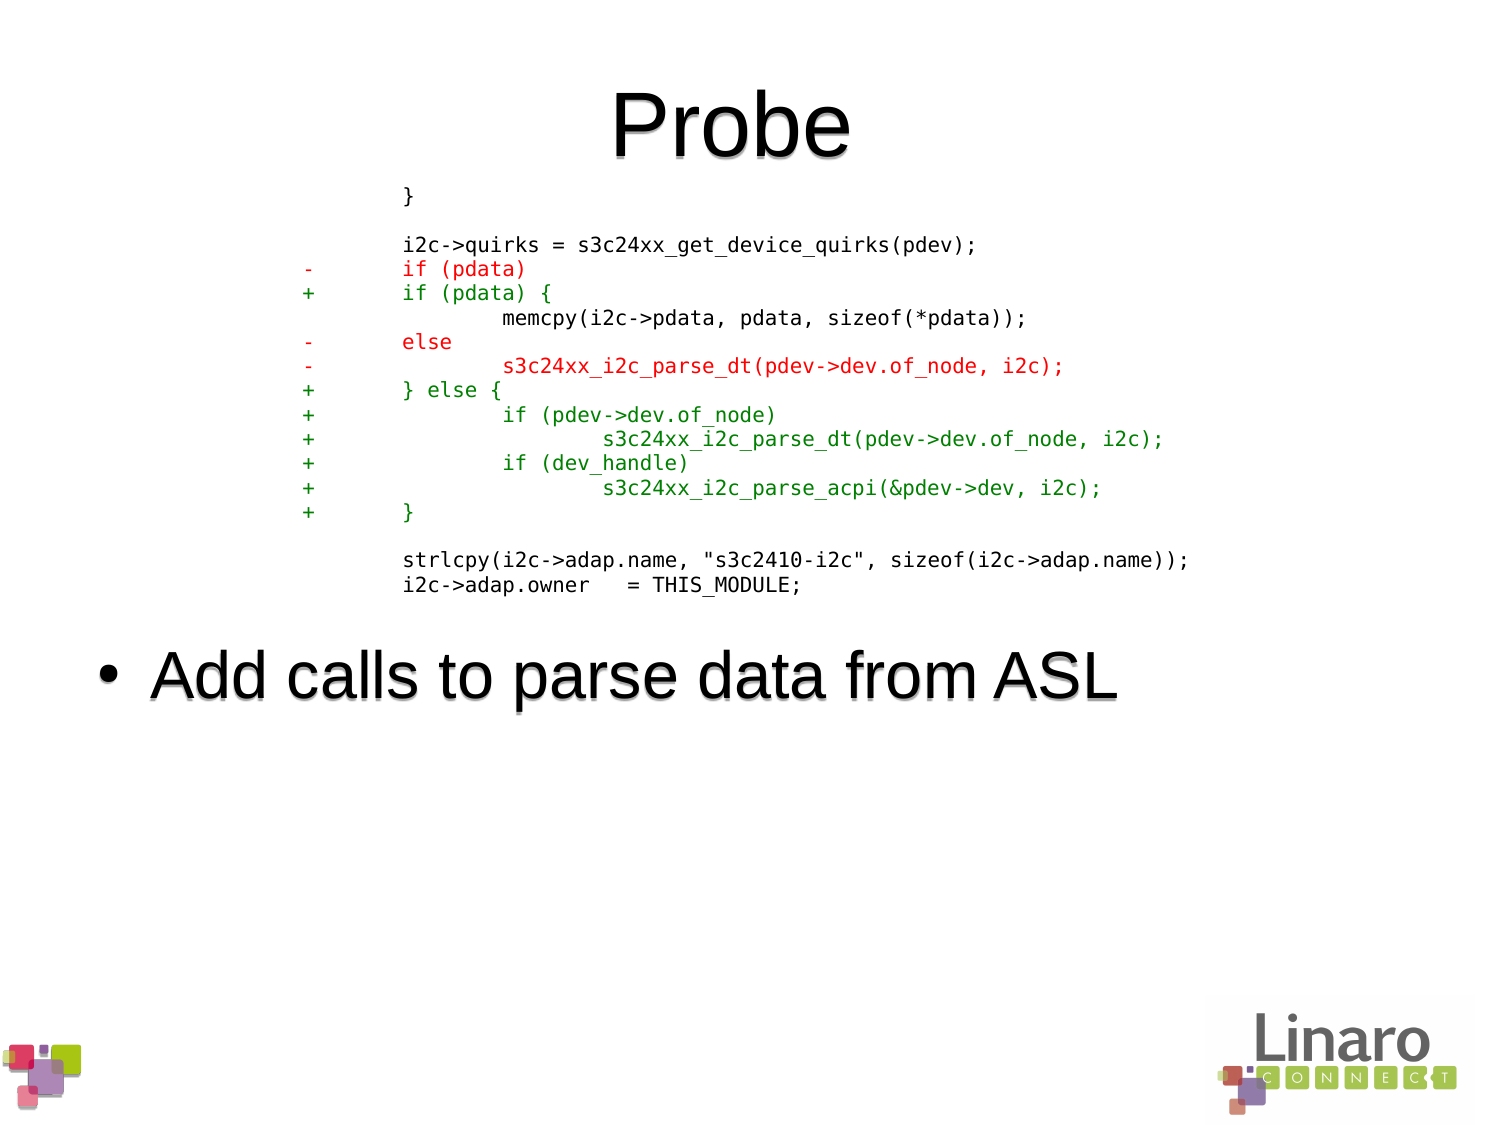

# Probe
 }
 i2c->quirks = s3c24xx_get_device_quirks(pdev);
- if (pdata)
+ if (pdata) {
 memcpy(i2c->pdata, pdata, sizeof(*pdata));
- else
- s3c24xx_i2c_parse_dt(pdev->dev.of_node, i2c);
+ } else {
+ if (pdev->dev.of_node)
+ s3c24xx_i2c_parse_dt(pdev->dev.of_node, i2c);
+ if (dev_handle)
+ s3c24xx_i2c_parse_acpi(&pdev->dev, i2c);
+ }
 strlcpy(i2c->adap.name, "s3c2410-i2c", sizeof(i2c->adap.name));
 i2c->adap.owner = THIS_MODULE;
Add calls to parse data from ASL